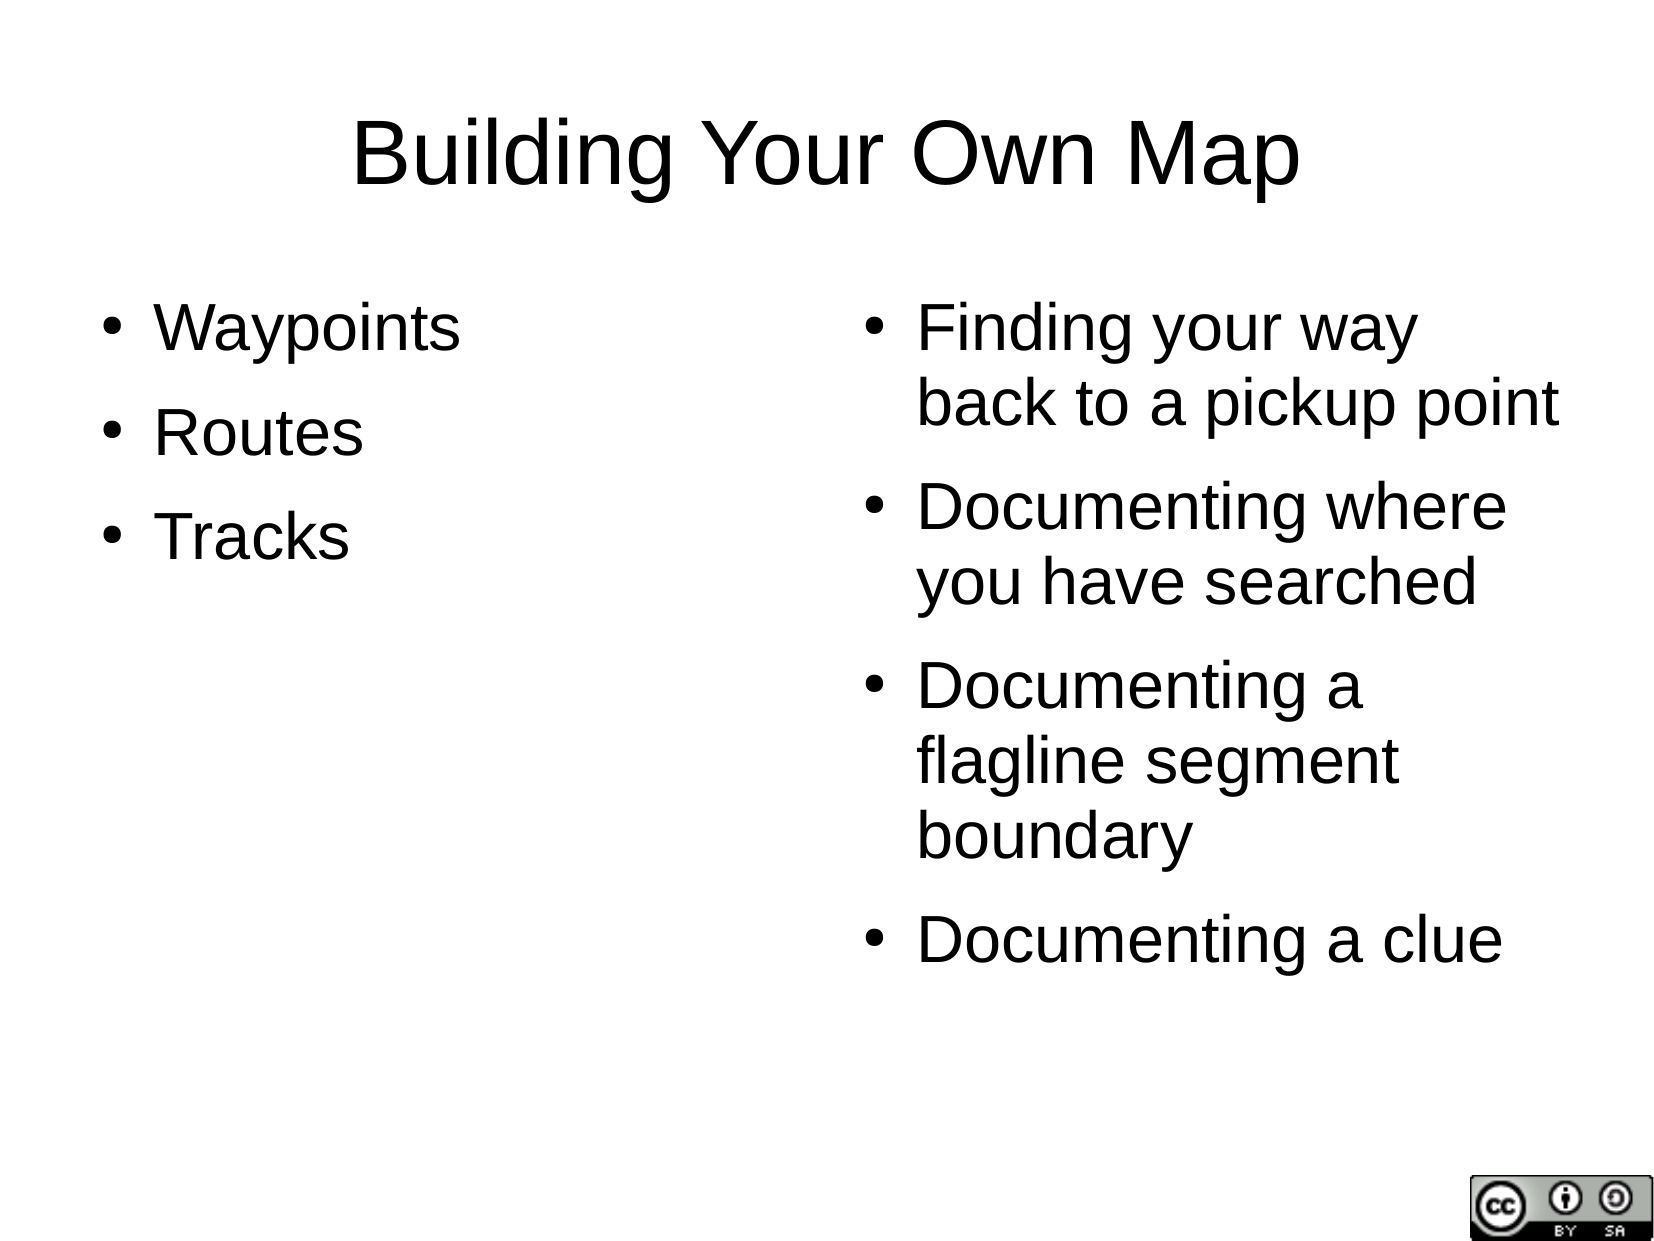

# Building Your Own Map
Waypoints
Routes
Tracks
Finding your way back to a pickup point
Documenting where you have searched
Documenting a flagline segment boundary
Documenting a clue